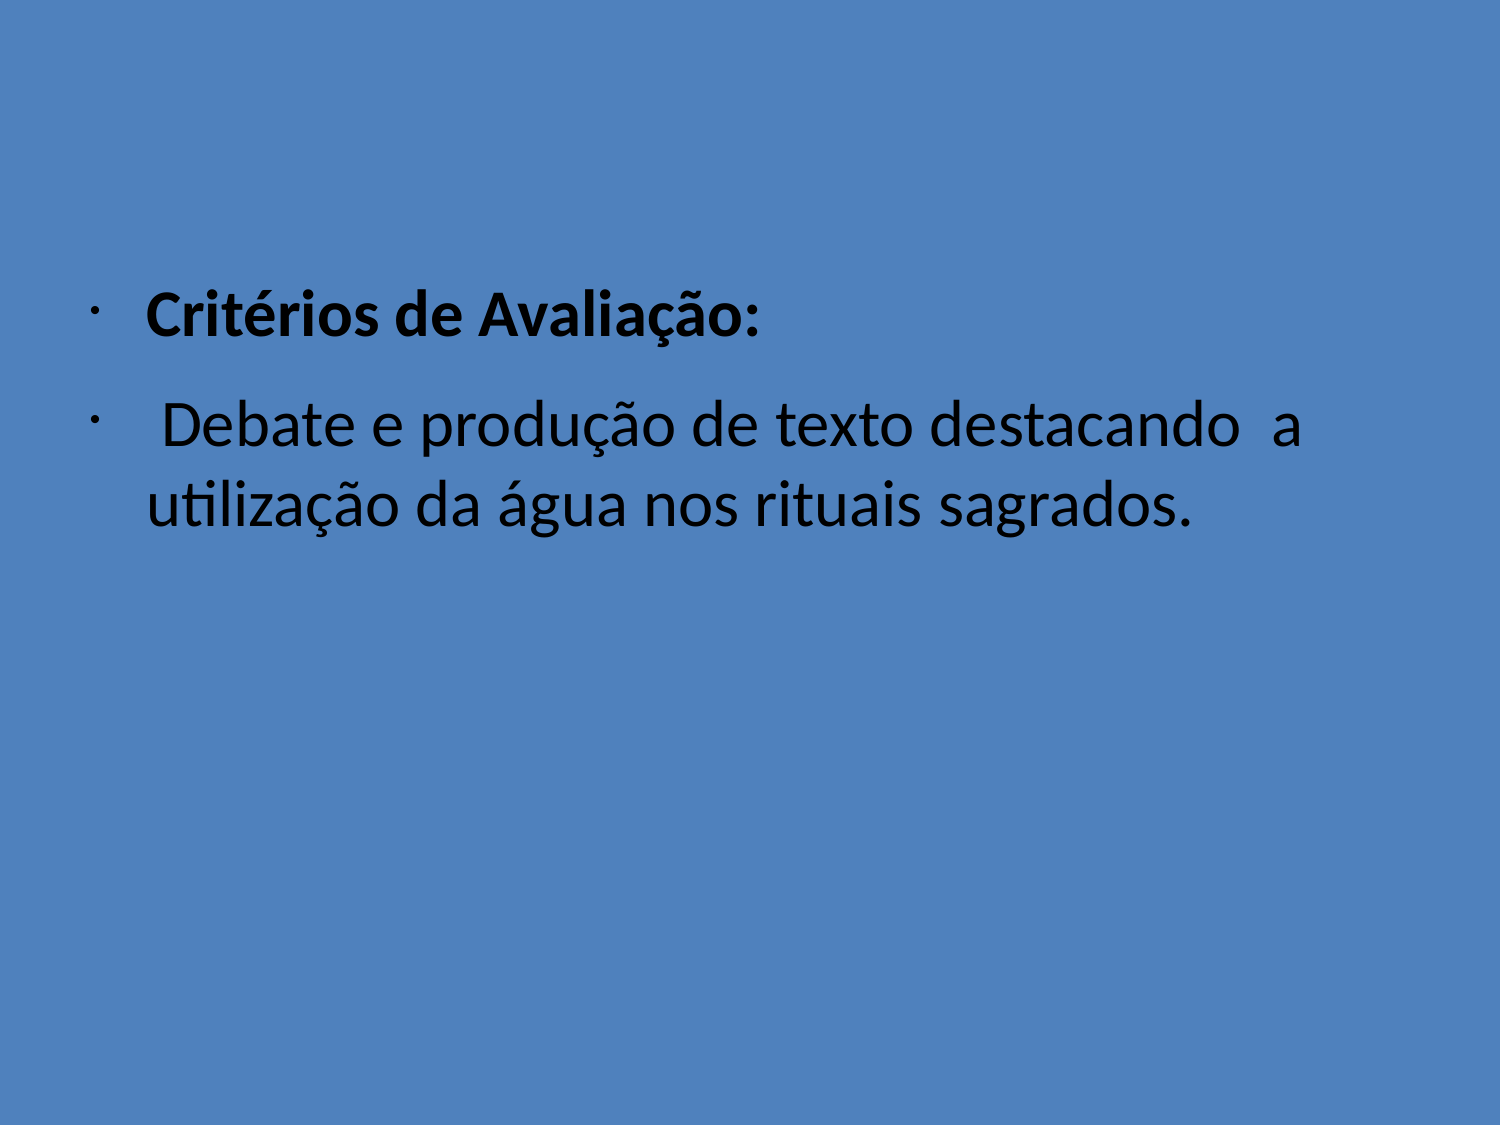

# Critérios de Avaliação:
 Debate e produção de texto destacando a utilização da água nos rituais sagrados.